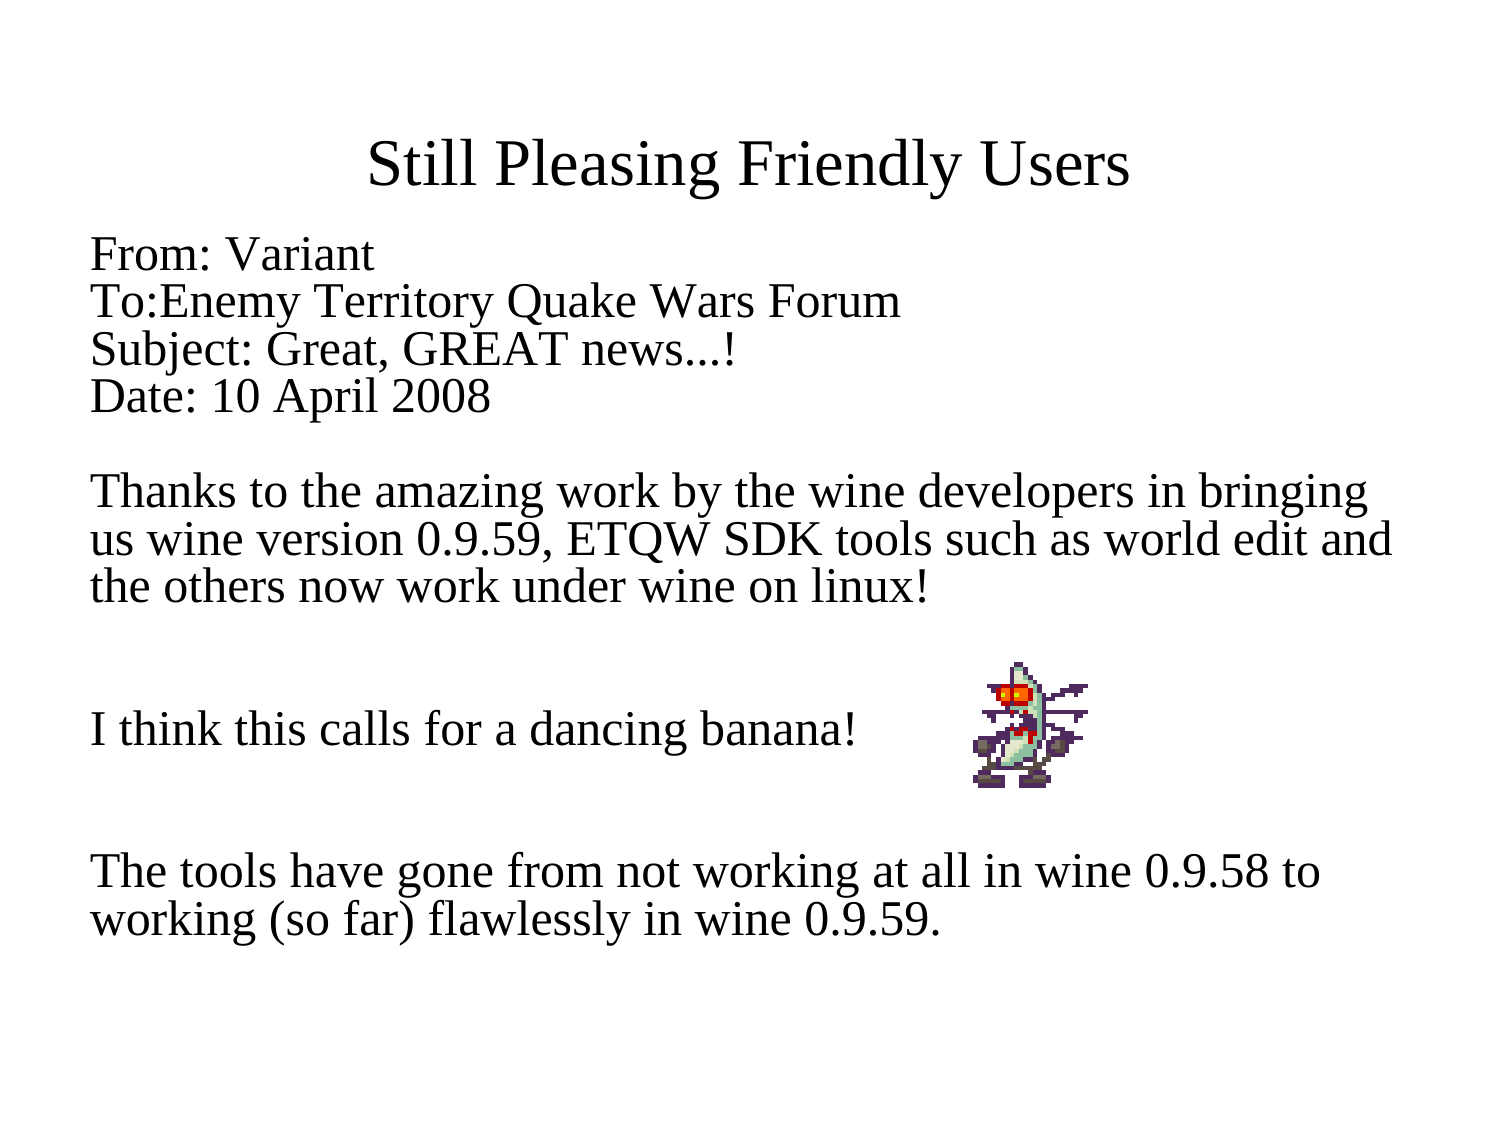

# Still Pleasing Friendly Users
From: Variant
To:Enemy Territory Quake Wars Forum
Subject: Great, GREAT news...!
Date: 10 April 2008
Thanks to the amazing work by the wine developers in bringing us wine version 0.9.59, ETQW SDK tools such as world edit and the others now work under wine on linux!
I think this calls for a dancing banana!
The tools have gone from not working at all in wine 0.9.58 to working (so far) flawlessly in wine 0.9.59.